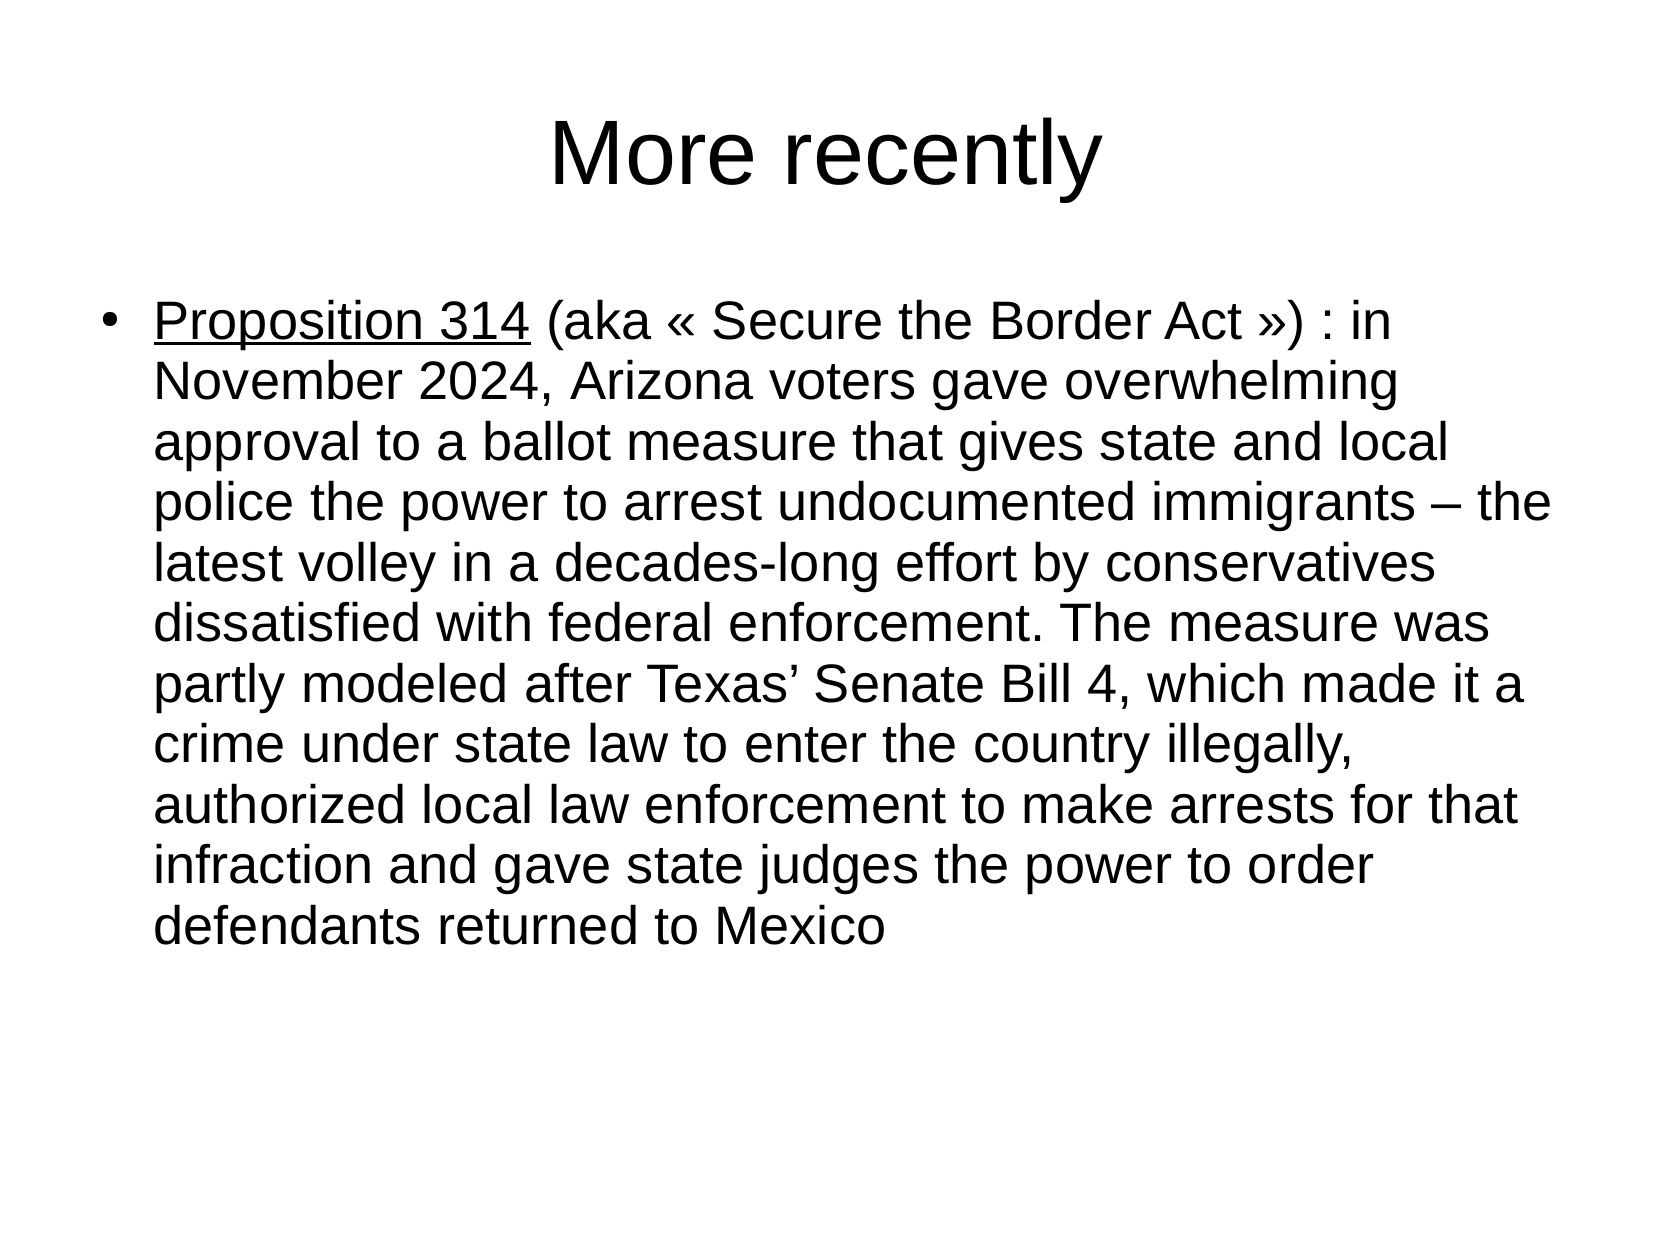

# More recently
Proposition 314 (aka « Secure the Border Act ») : in November 2024, Arizona voters gave overwhelming approval to a ballot measure that gives state and local police the power to arrest undocumented immigrants – the latest volley in a decades-long effort by conservatives dissatisfied with federal enforcement. The measure was partly modeled after Texas’ Senate Bill 4, which made it a crime under state law to enter the country illegally, authorized local law enforcement to make arrests for that infraction and gave state judges the power to order defendants returned to Mexico